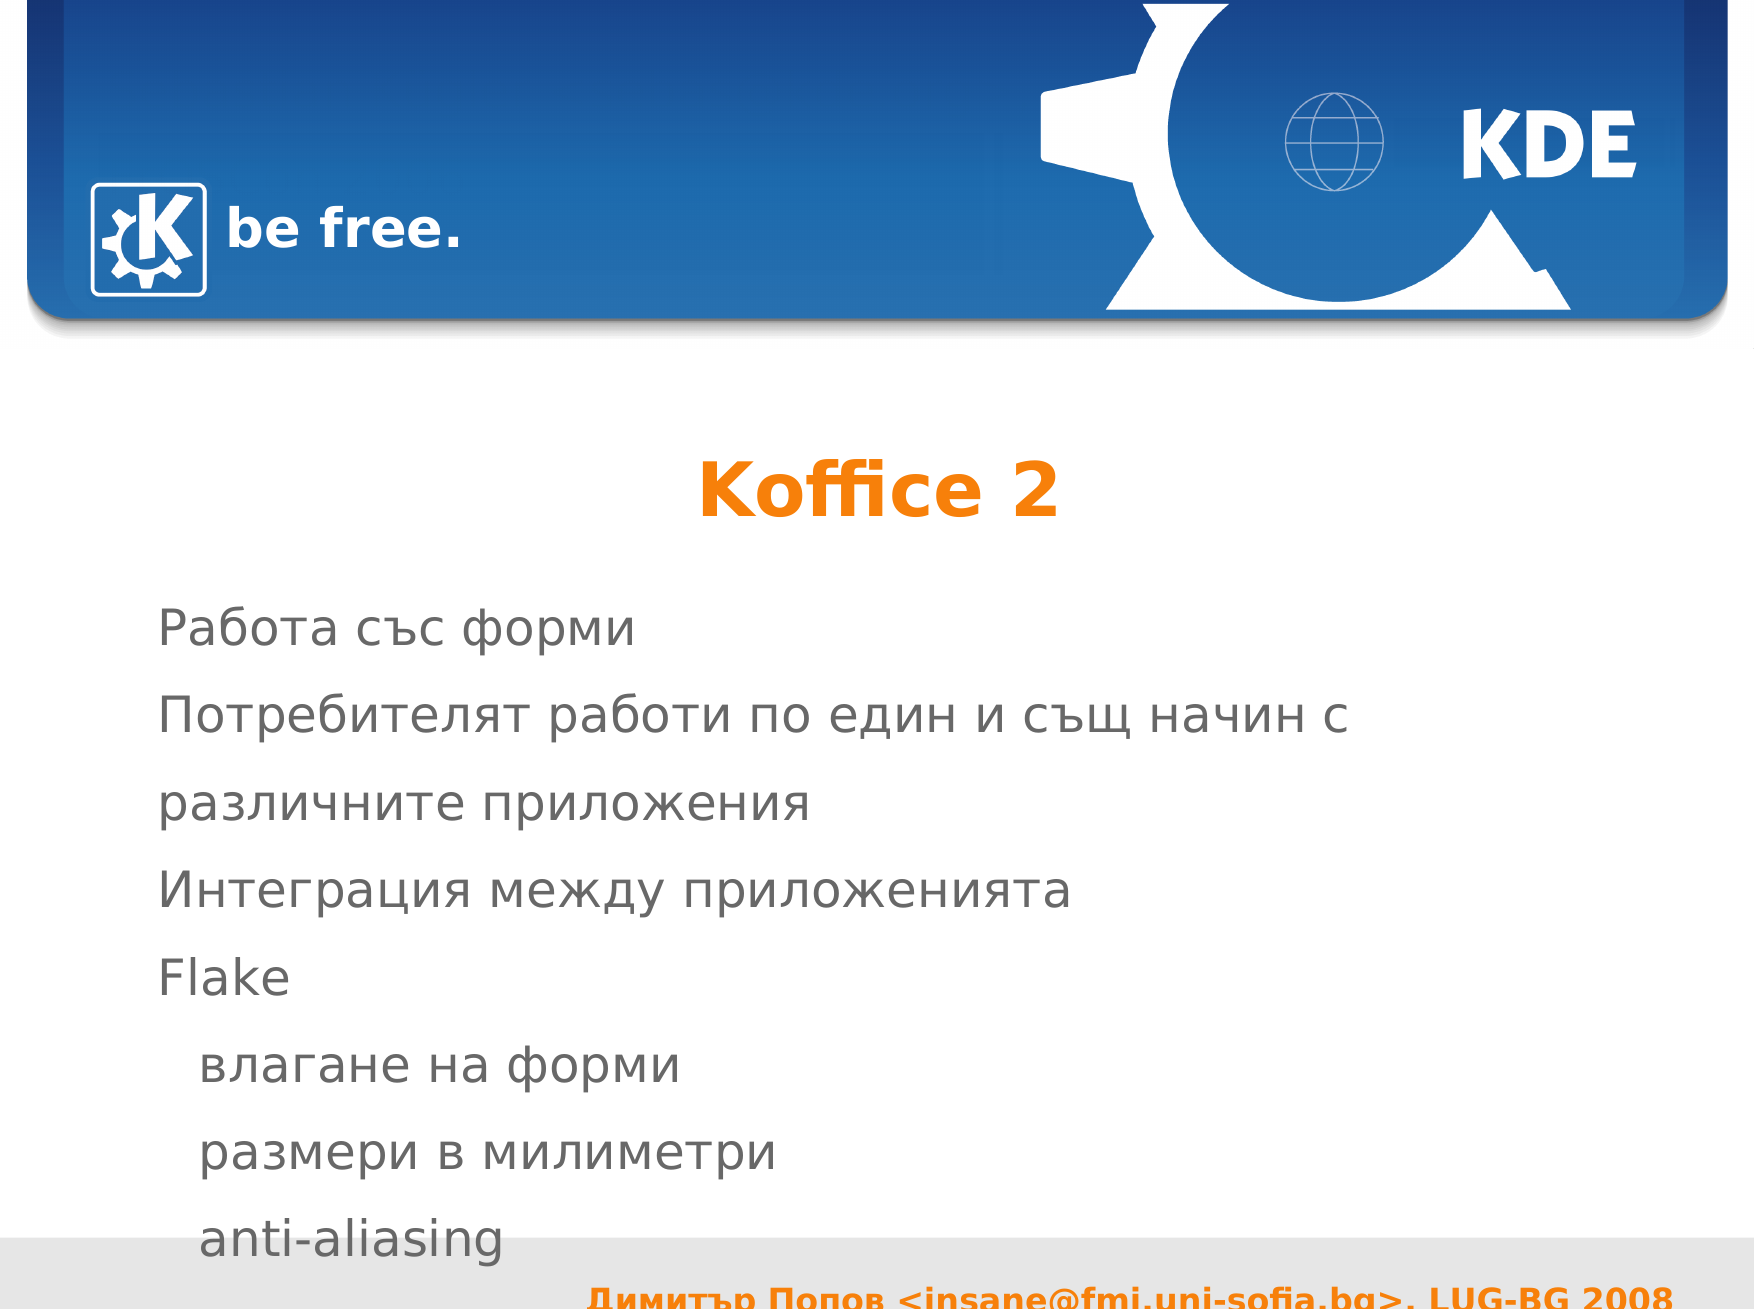

# be free.
Koffice 2
Работа със форми
Потребителят работи по един и същ начин с различните приложения
Интеграция между приложенията
Flake
влагане на форми
размери в милиметри
anti-aliasing